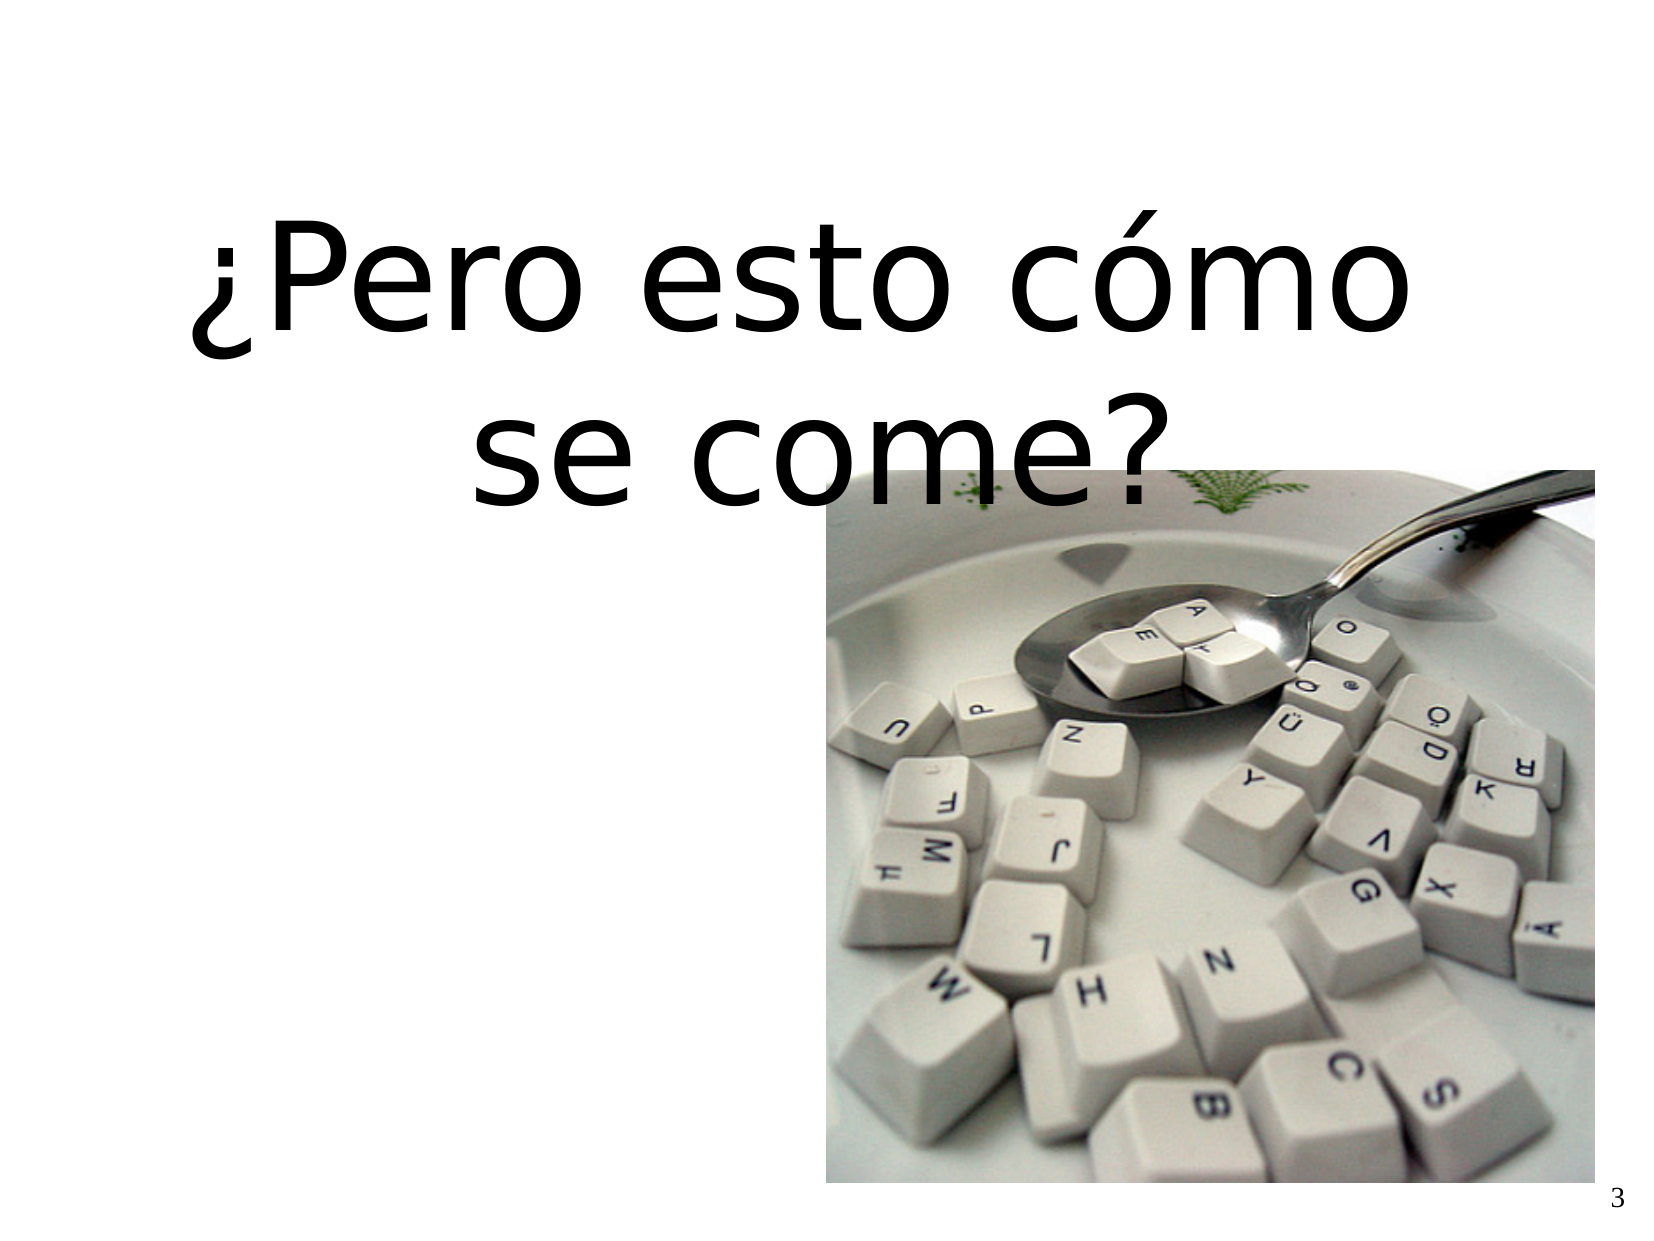

# ¿Pero esto cómo se come?
3